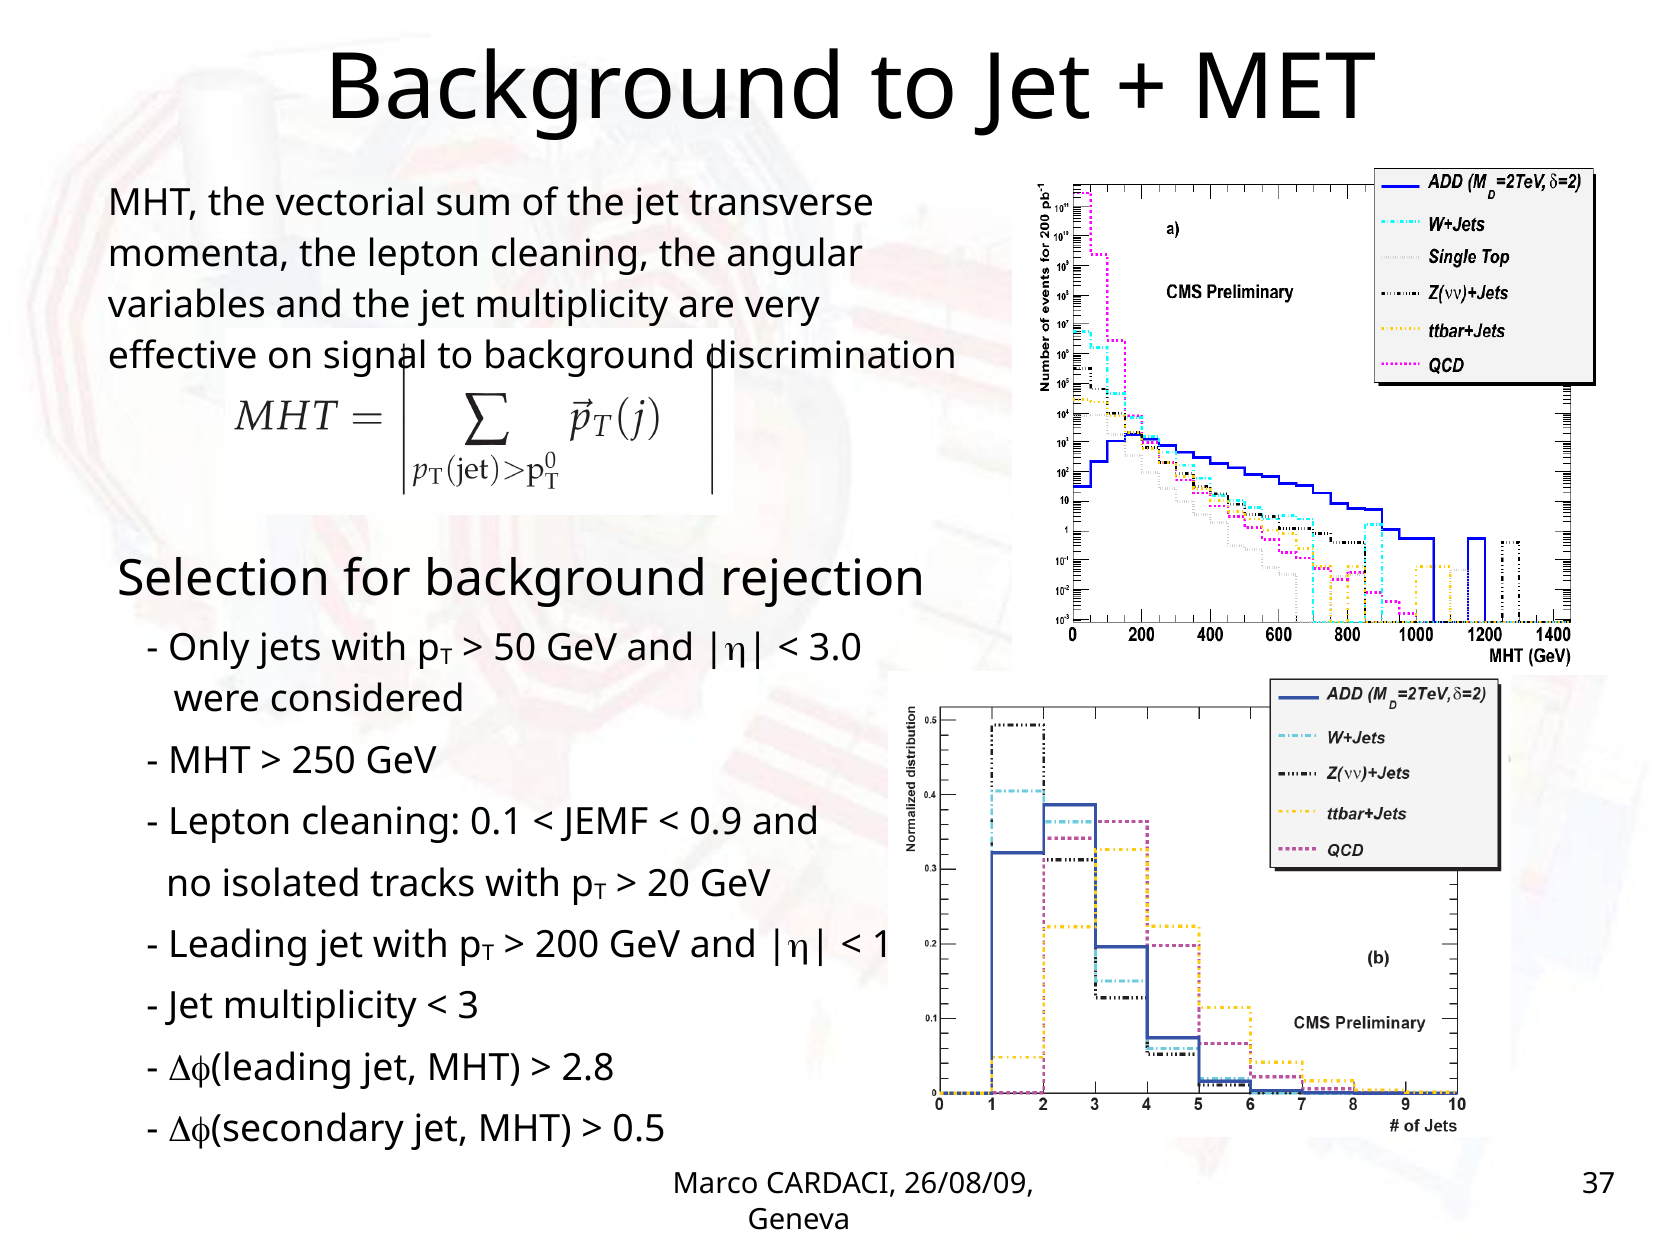

# Background to Jet + MET
MHT, the vectorial sum of the jet transverse momenta, the lepton cleaning, the angular variables and the jet multiplicity are very effective on signal to background discrimination
Selection for background rejection
 - Only jets with pT > 50 GeV and || < 3.0 were considered
 - MHT > 250 GeV
 - Lepton cleaning: 0.1 < JEMF < 0.9 and
 no isolated tracks with pT > 20 GeV
 - Leading jet with pT > 200 GeV and || < 1.7
 - Jet multiplicity < 3
 - (leading jet, MHT) > 2.8
 - (secondary jet, MHT) > 0.5
Marco CARDACI, 26/08/09, Geneva
37